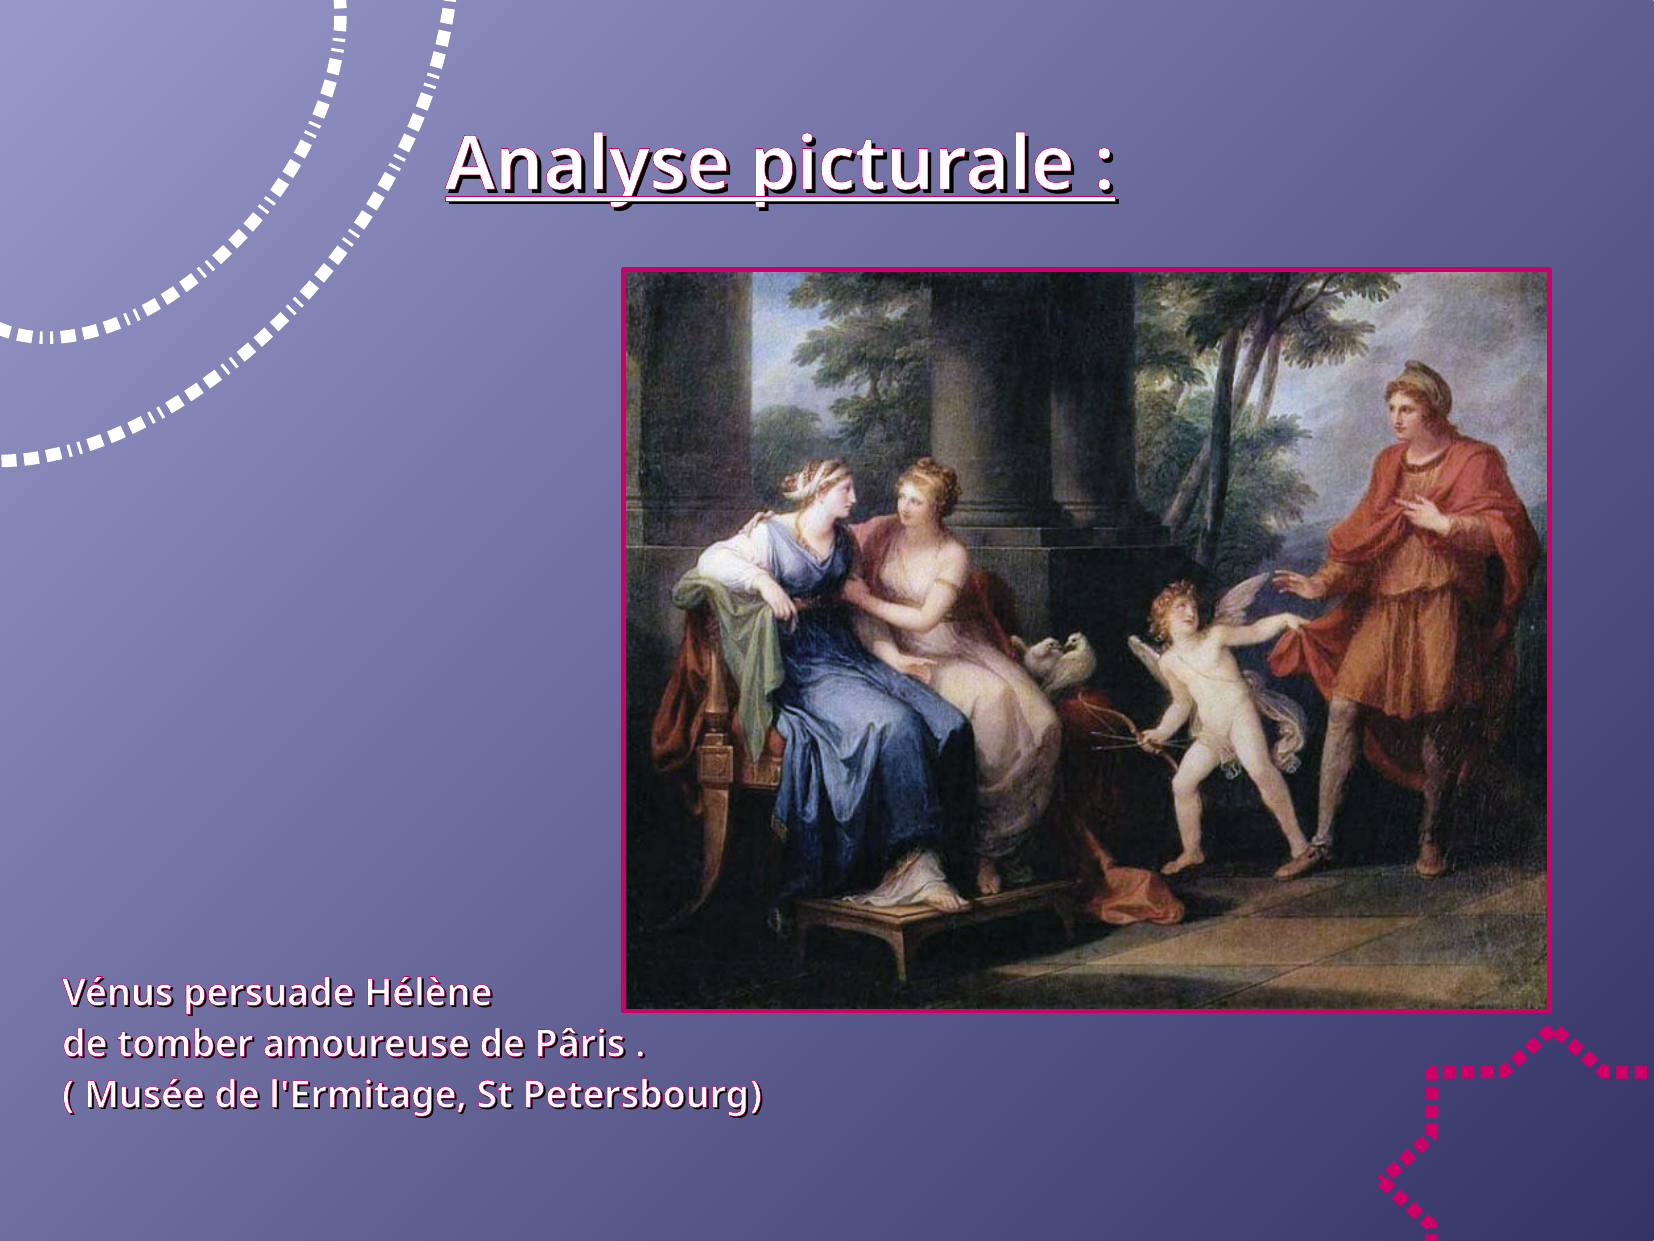

Analyse picturale :
Vénus persuade Hélène
de tomber amoureuse de Pâris .
( Musée de l'Ermitage, St Petersbourg)